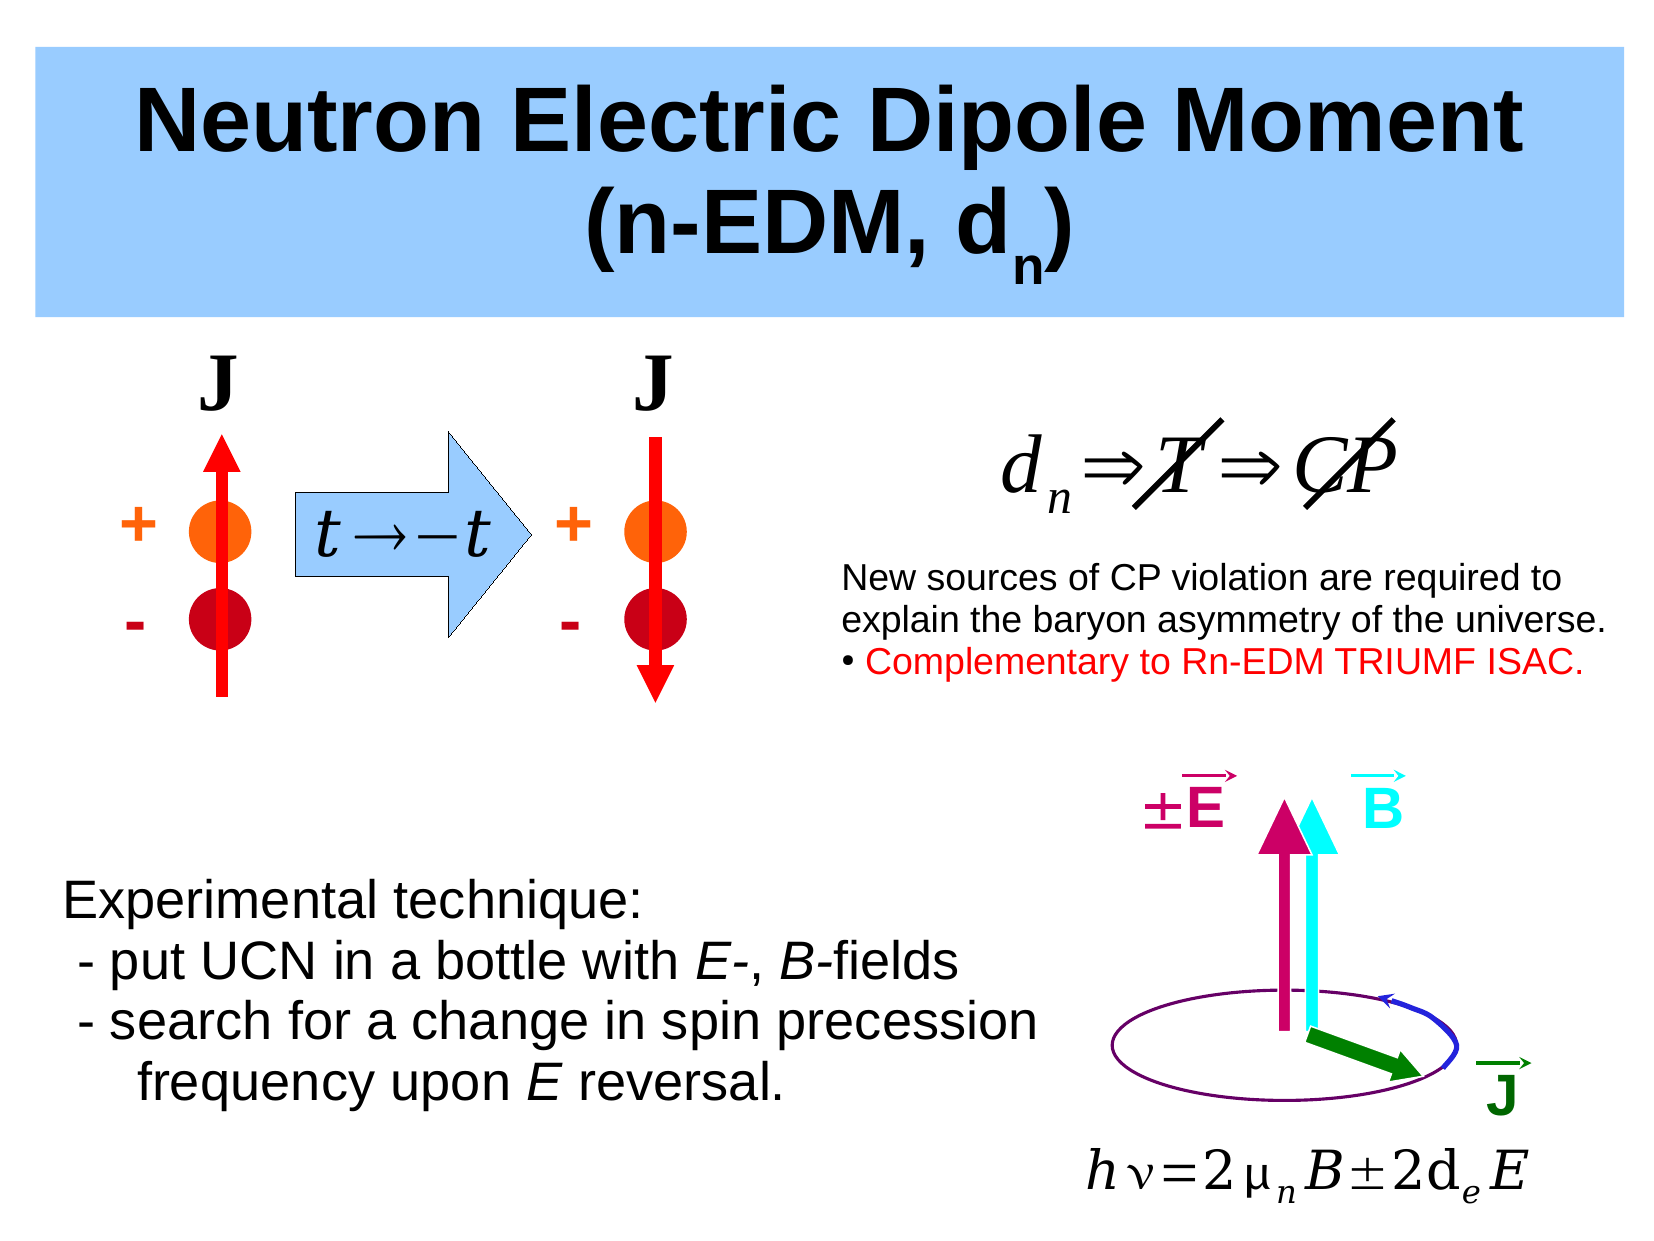

# Neutron Electric Dipole Moment (n-EDM, dn)
+
-
+
-
New sources of CP violation are required to explain the baryon asymmetry of the universe.
 Complementary to Rn-EDM TRIUMF ISAC.
-
±E
B
Experimental technique:
 - put UCN in a bottle with E-, B-fields
 - search for a change in spin precession
 frequency upon E reversal.

J